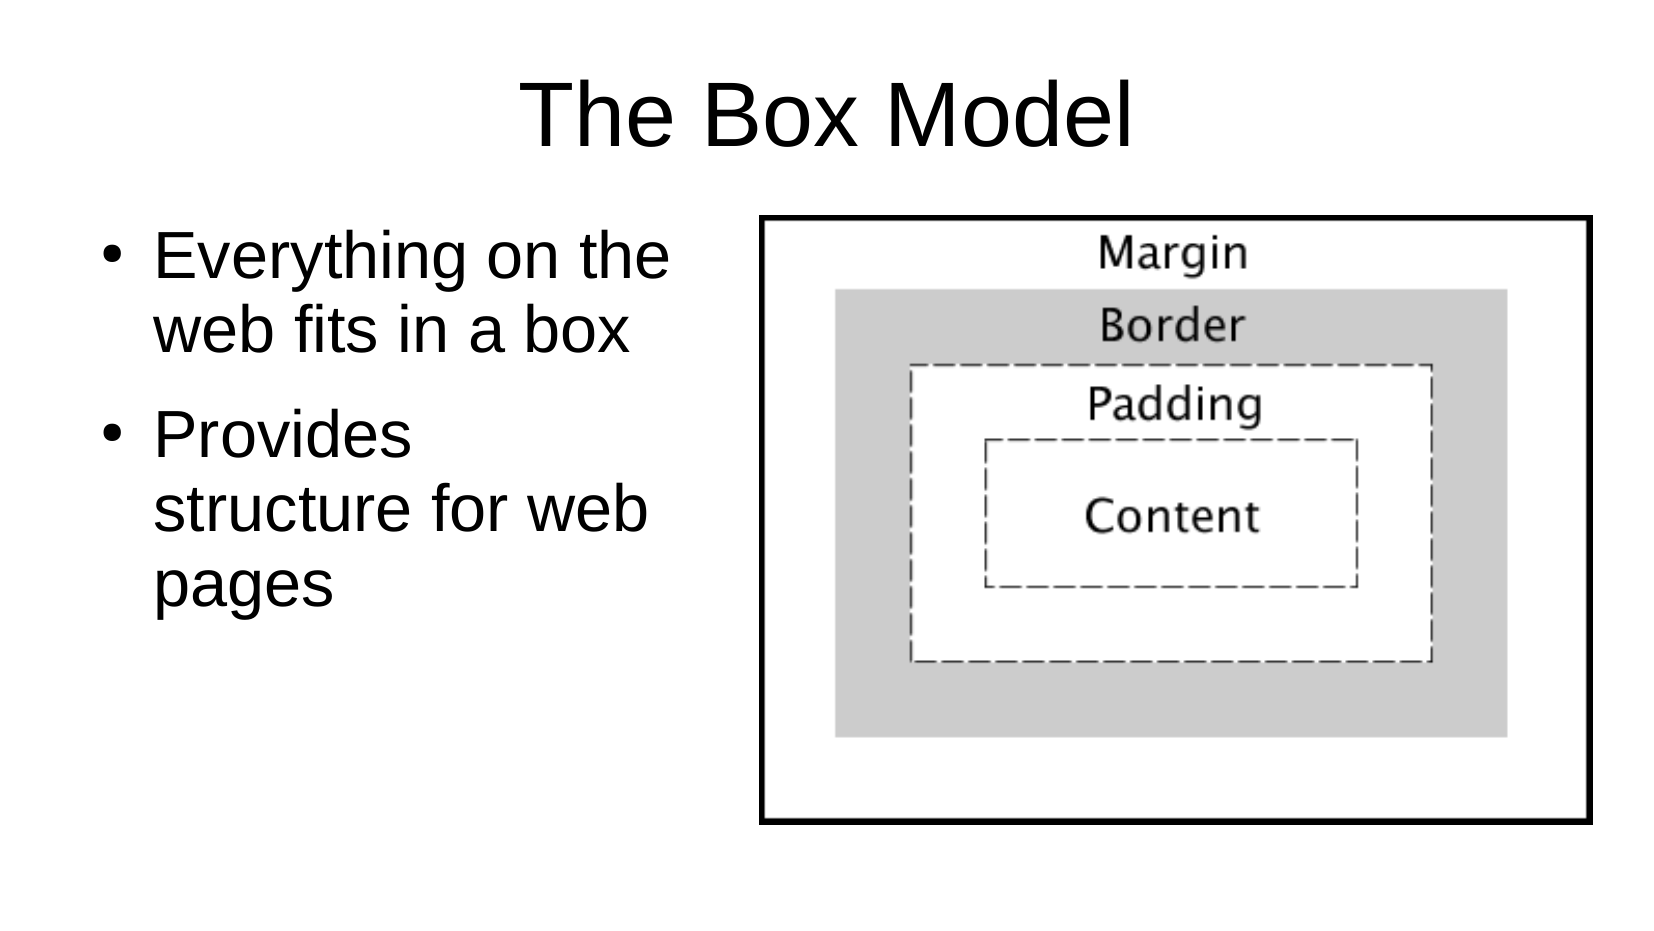

# The Box Model
Everything on the web fits in a box
Provides structure for web pages